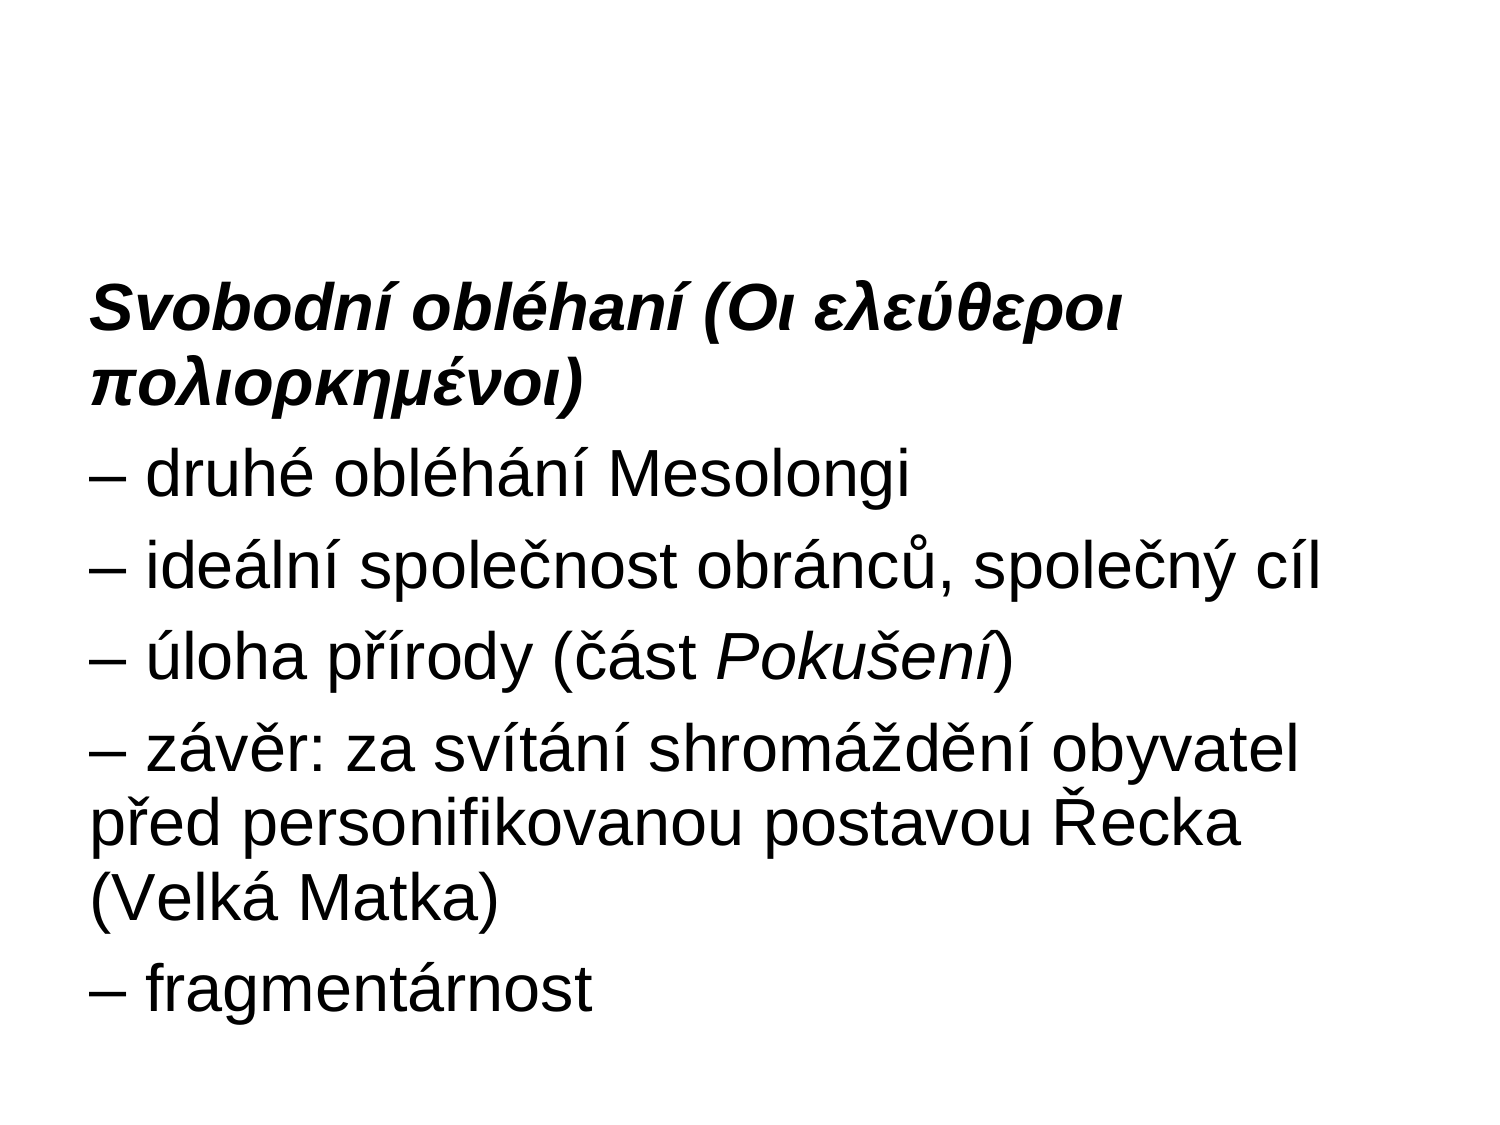

#
Svobodní obléhaní (Οι ελεύθεροι πολιορκημένοι)
– druhé obléhání Mesolongi
– ideální společnost obránců, společný cíl
– úloha přírody (část Pokušení)
– závěr: za svítání shromáždění obyvatel před personifikovanou postavou Řecka (Velká Matka)
– fragmentárnost